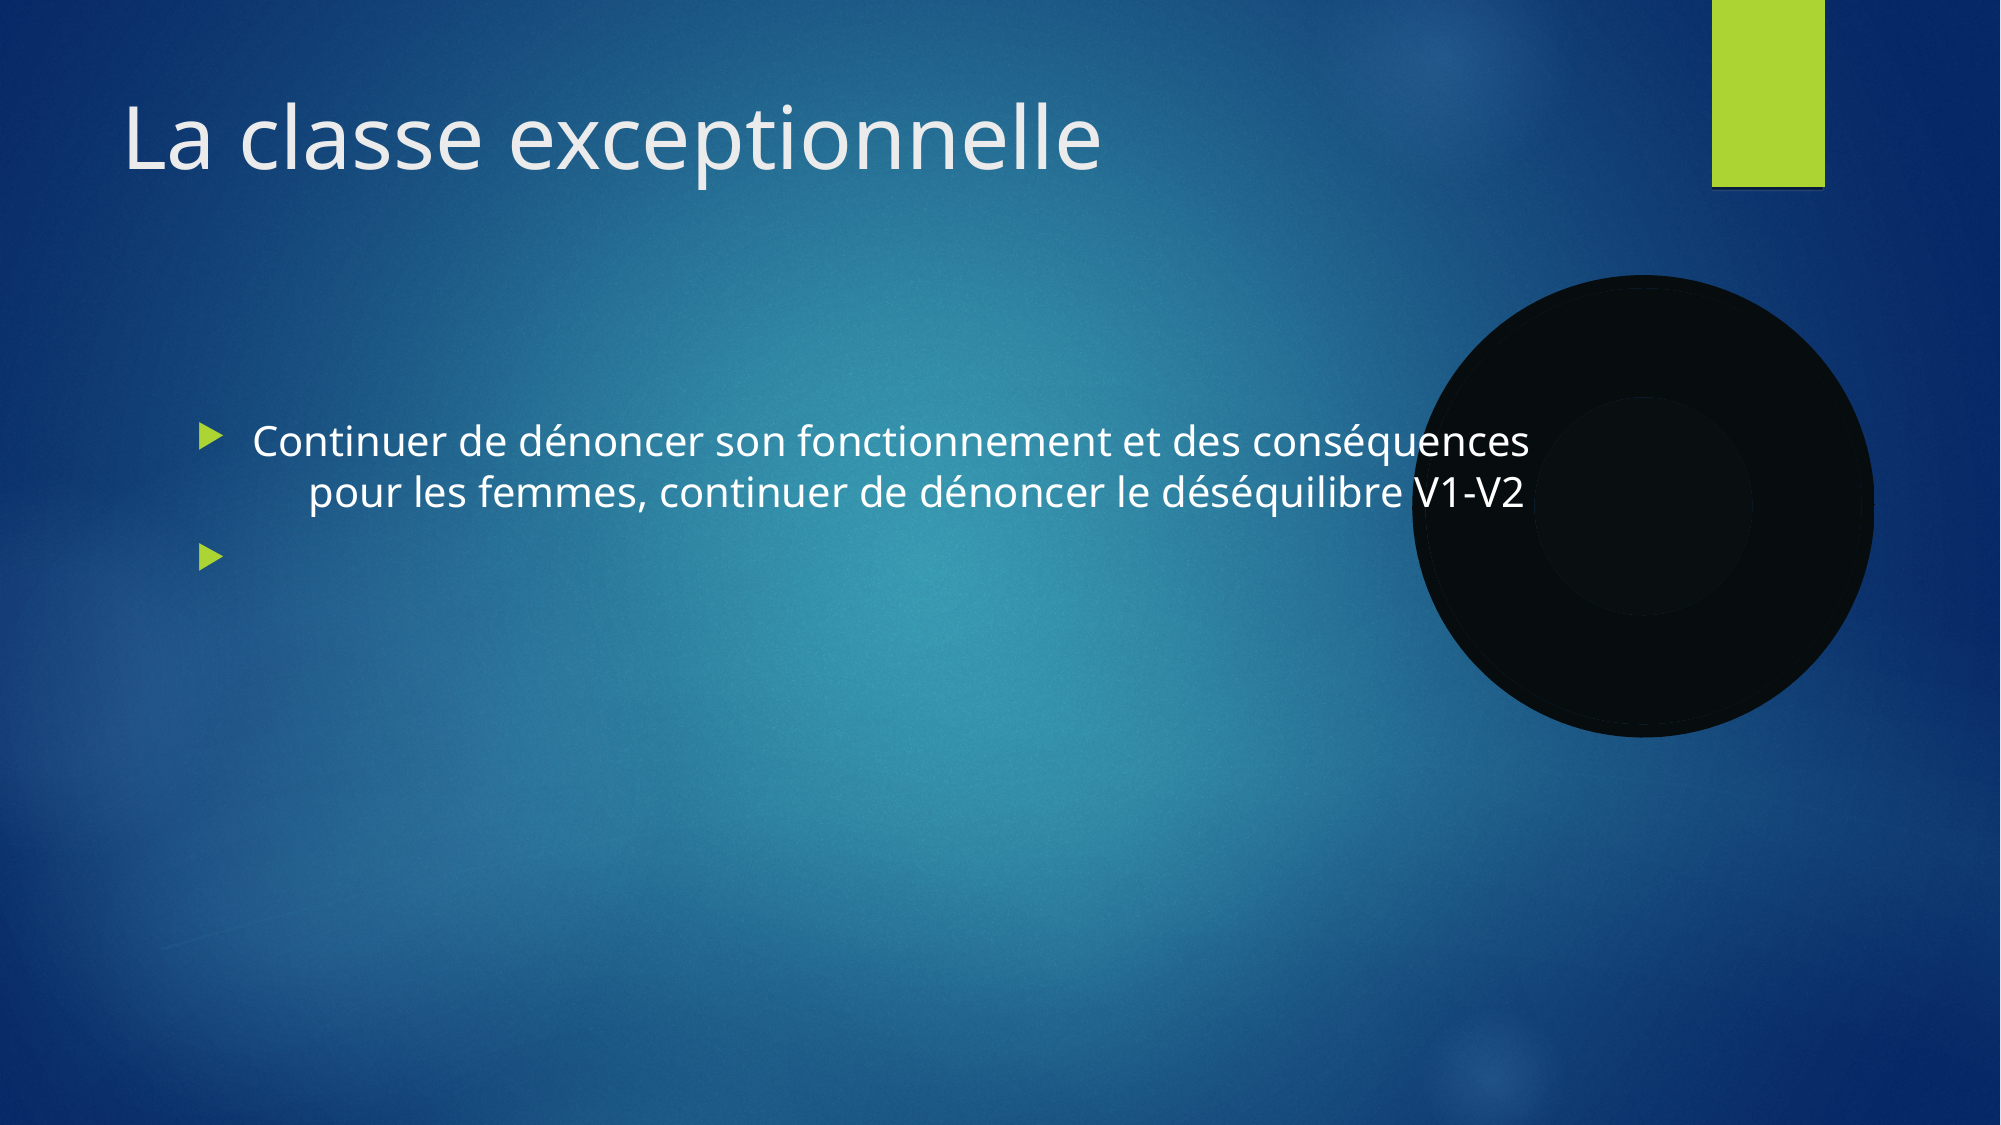

# La classe exceptionnelle
Continuer de dénoncer son fonctionnement et des conséquences pour les femmes, continuer de dénoncer le déséquilibre V1-V2